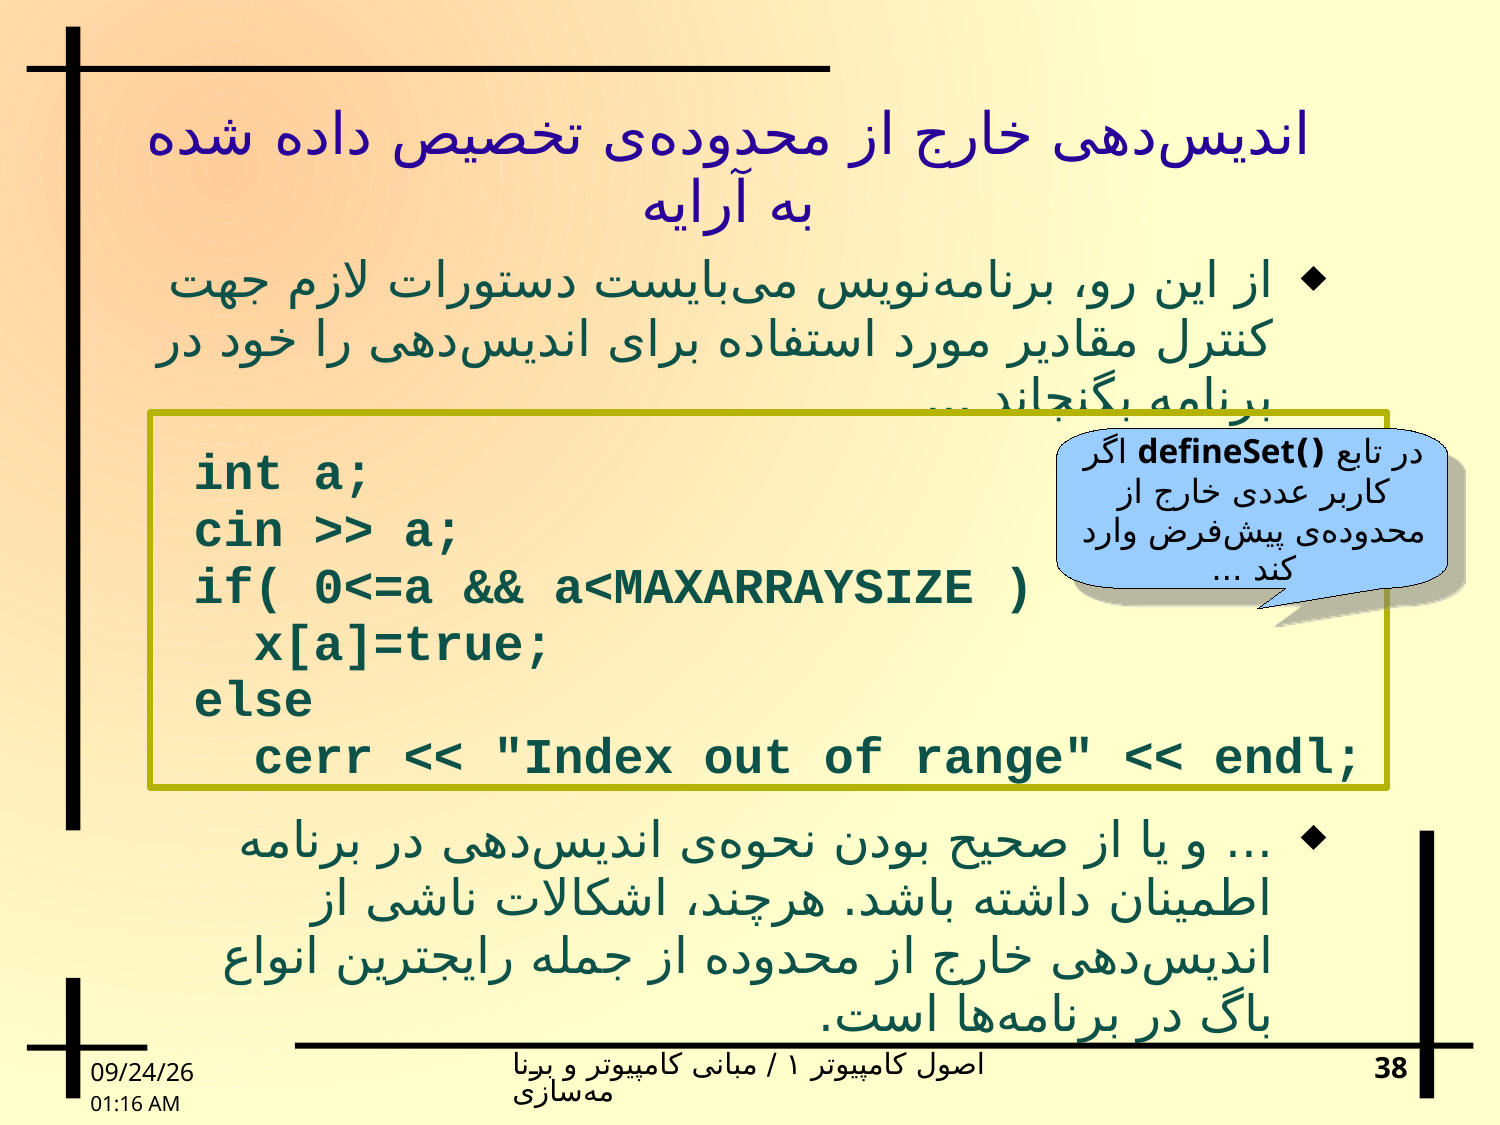

اندیس‌دهی خارج از محدوده‌ی تخصیص داده شده به آرایه
# از این رو، برنامه‌نویس می‌بایست دستورات لازم جهت کنترل مقادیر مورد استفاده برای اندیس‌دهی را خود در برنامه بگنجاند ...
int a;
cin >> a;
if( 0<=a && a<MAXARRAYSIZE )
 x[a]=true;
else
 cerr << "Index out of range" << endl;
... و یا از صحیح بودن نحوه‌ی اندیس‌دهی در برنامه اطمینان داشته باشد. هرچند، اشکالات ناشی از اندیس‌دهی خارج از محدوده از جمله رایجترین انواع باگ در برنامه‌ها است.
در تابع ()defineSet اگر کاربر عددی خارج از محدوده‌ی پیش‌فرض وارد کند ...
اصول کامپیوتر ۱ / مبانی کامپیوتر و برنامه‌سازی
38